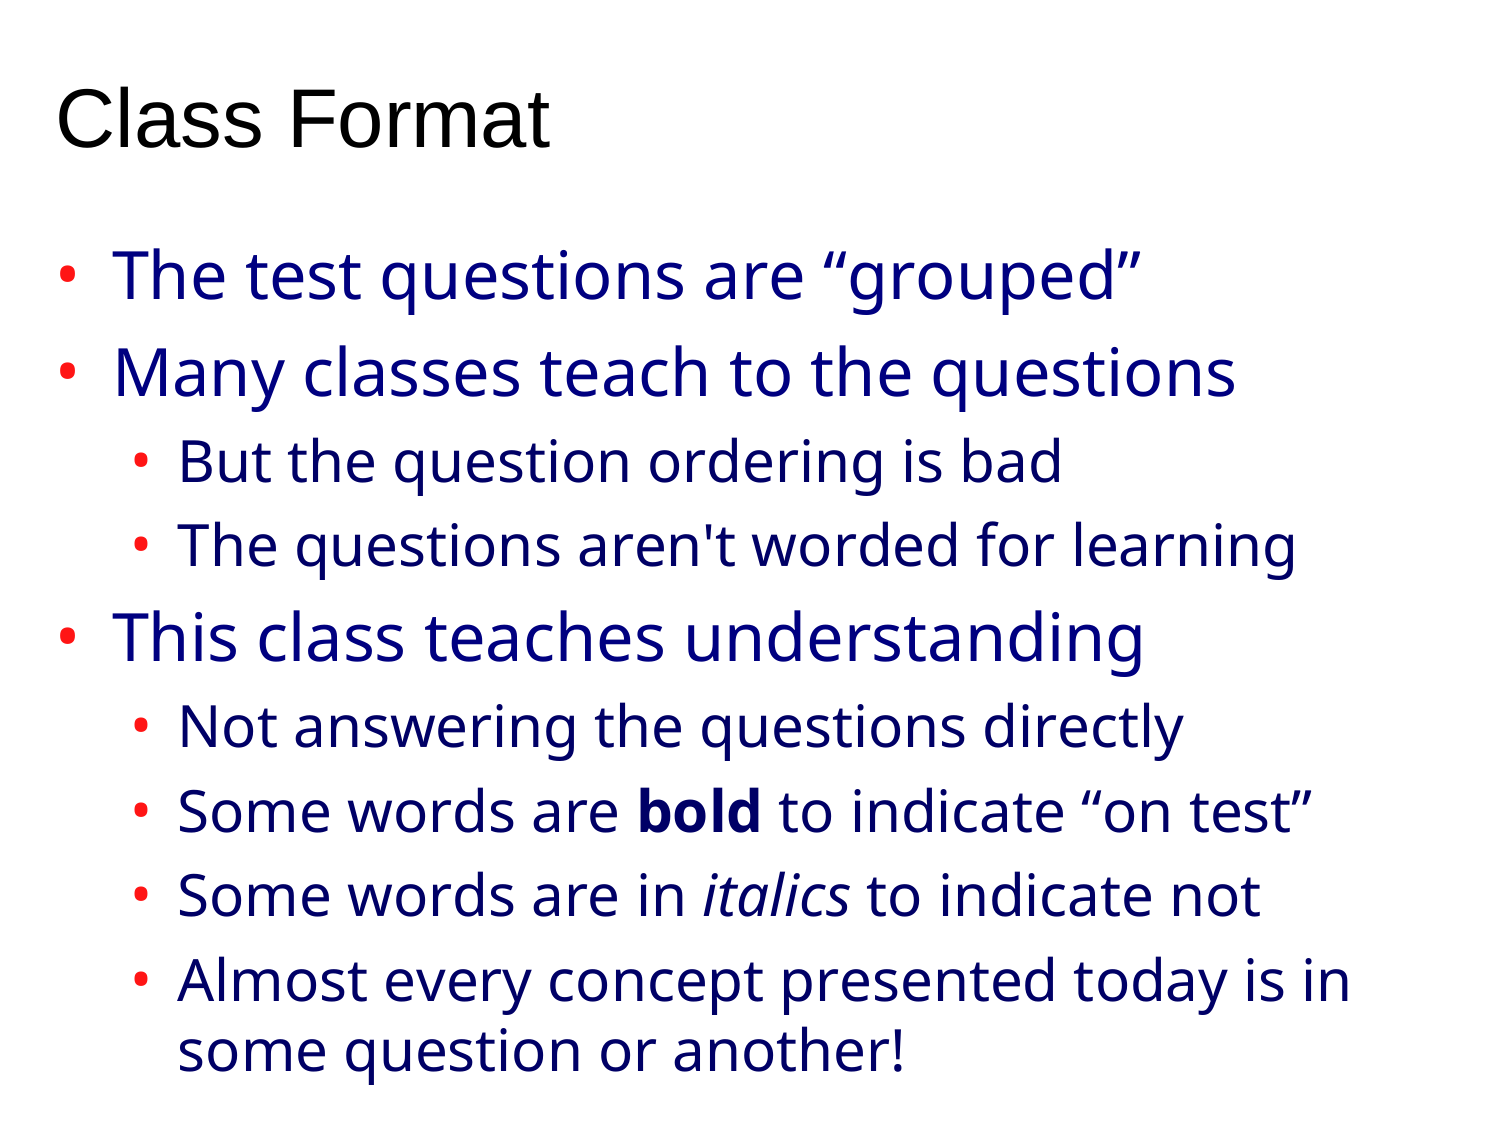

# Class Format
The test questions are “grouped”
Many classes teach to the questions
But the question ordering is bad
The questions aren't worded for learning
This class teaches understanding
Not answering the questions directly
Some words are bold to indicate “on test”
Some words are in italics to indicate not
Almost every concept presented today is in some question or another!